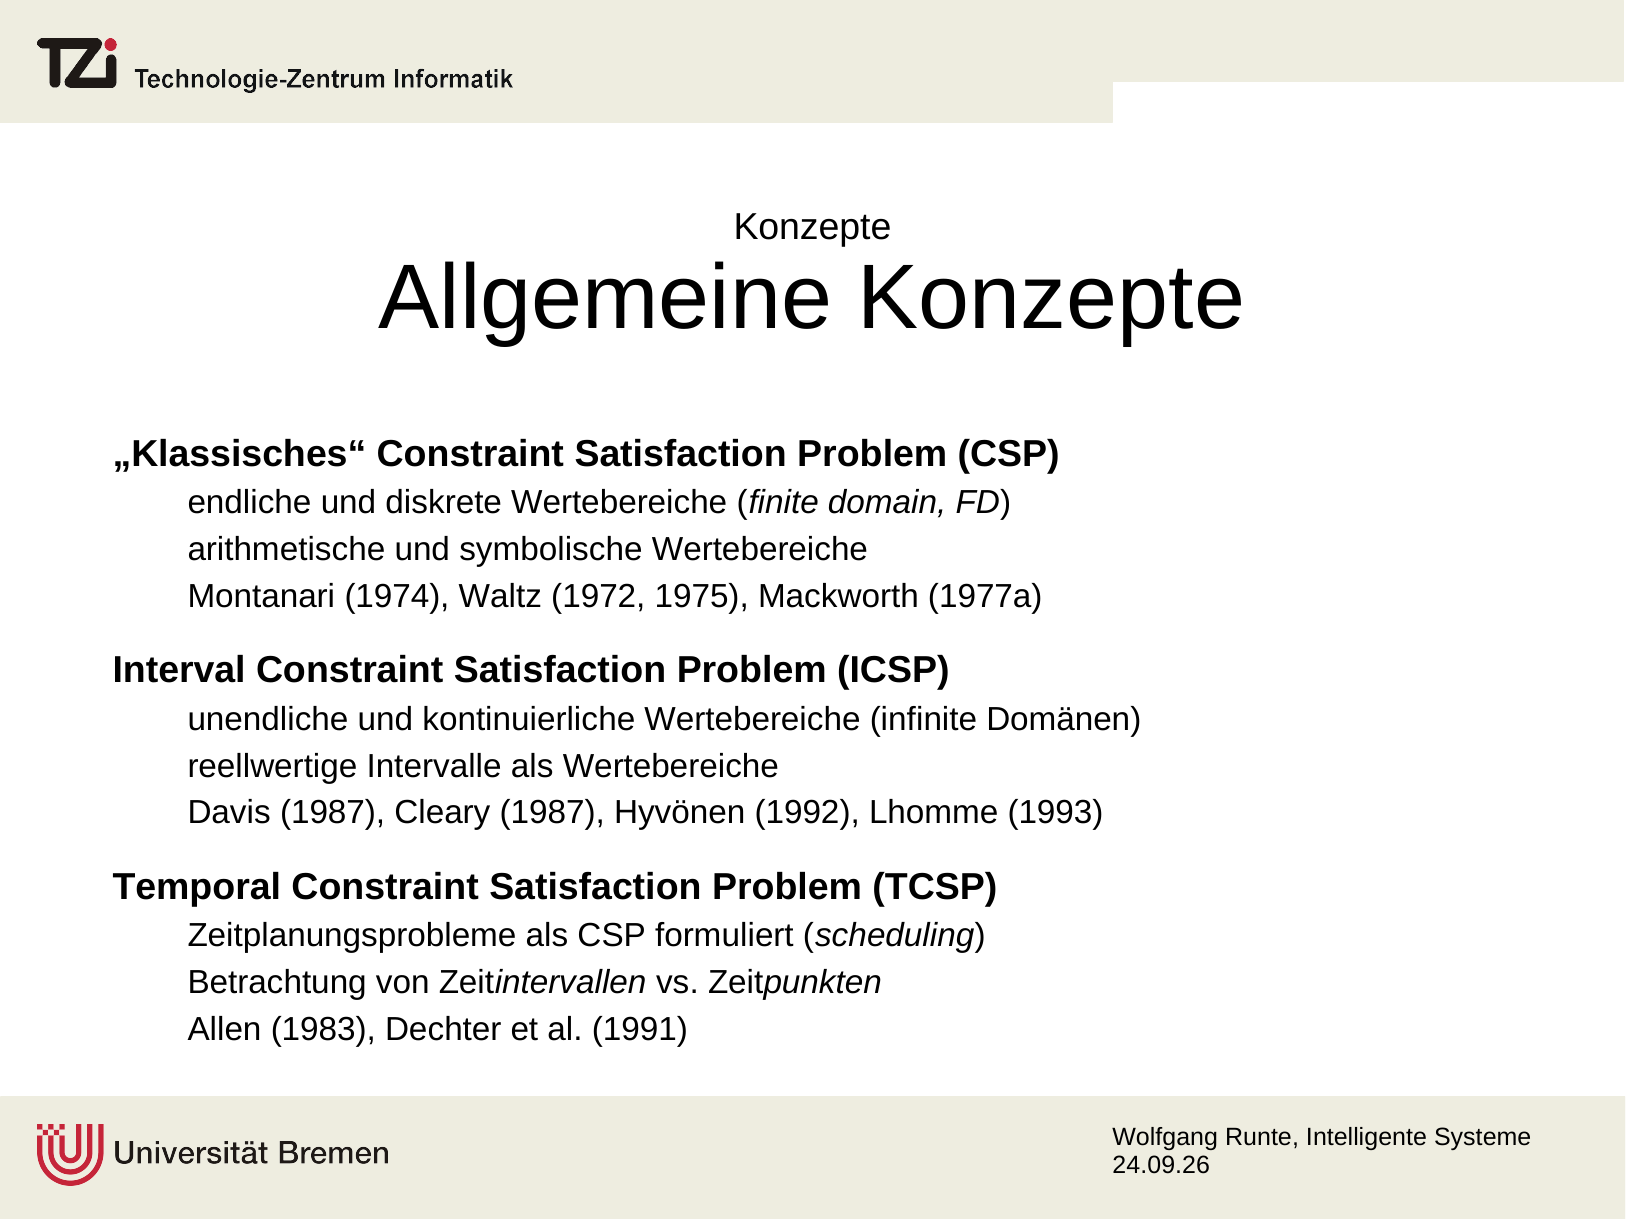

# Konzepte Allgemeine Konzepte
„Klassisches“ Constraint Satisfaction Problem (CSP)
endliche und diskrete Wertebereiche (finite domain, FD)
arithmetische und symbolische Wertebereiche
Montanari (1974), Waltz (1972, 1975), Mackworth (1977a)
Interval Constraint Satisfaction Problem (ICSP)
unendliche und kontinuierliche Wertebereiche (infinite Domänen)
reellwertige Intervalle als Wertebereiche
Davis (1987), Cleary (1987), Hyvönen (1992), Lhomme (1993)
Temporal Constraint Satisfaction Problem (TCSP)
Zeitplanungsprobleme als CSP formuliert (scheduling)
Betrachtung von Zeitintervallen vs. Zeitpunkten
Allen (1983), Dechter et al. (1991)